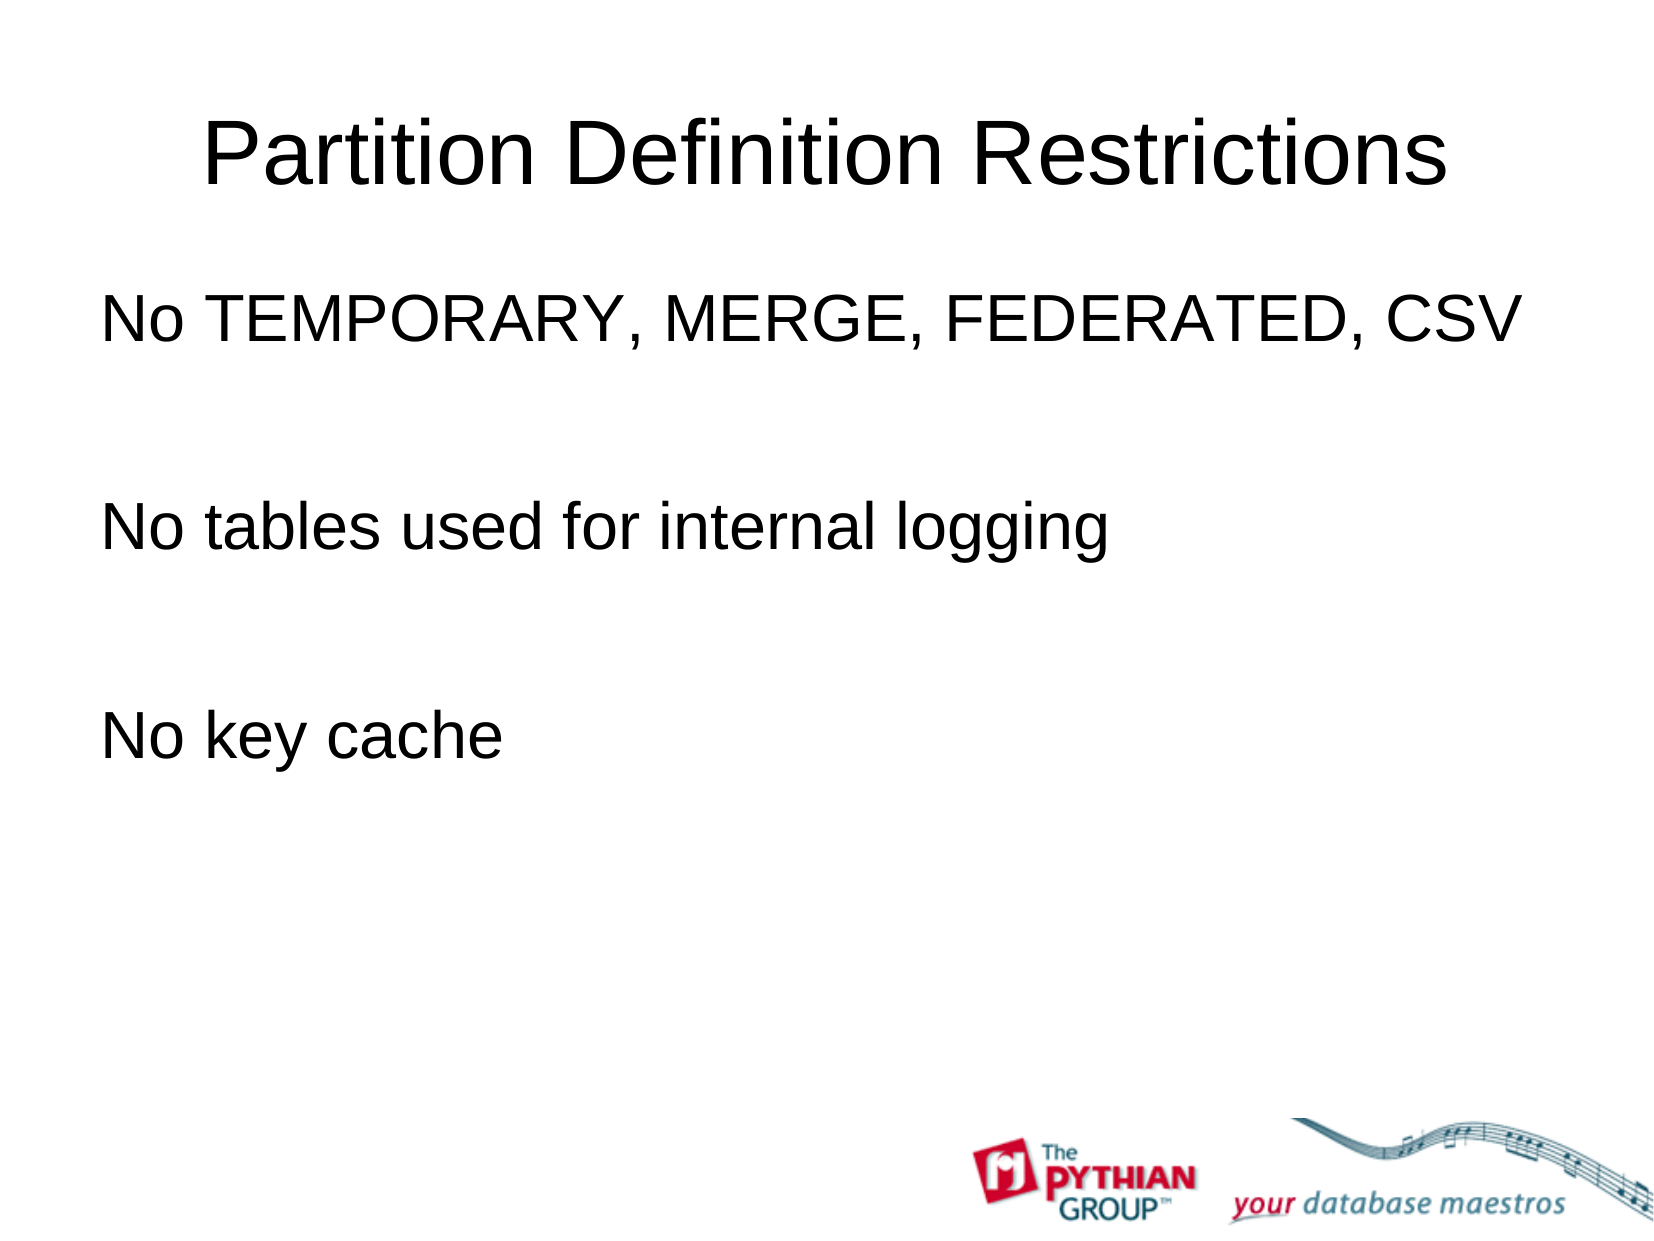

# Partition Definition Restrictions
No TEMPORARY, MERGE, FEDERATED, CSV
No tables used for internal logging
No key cache